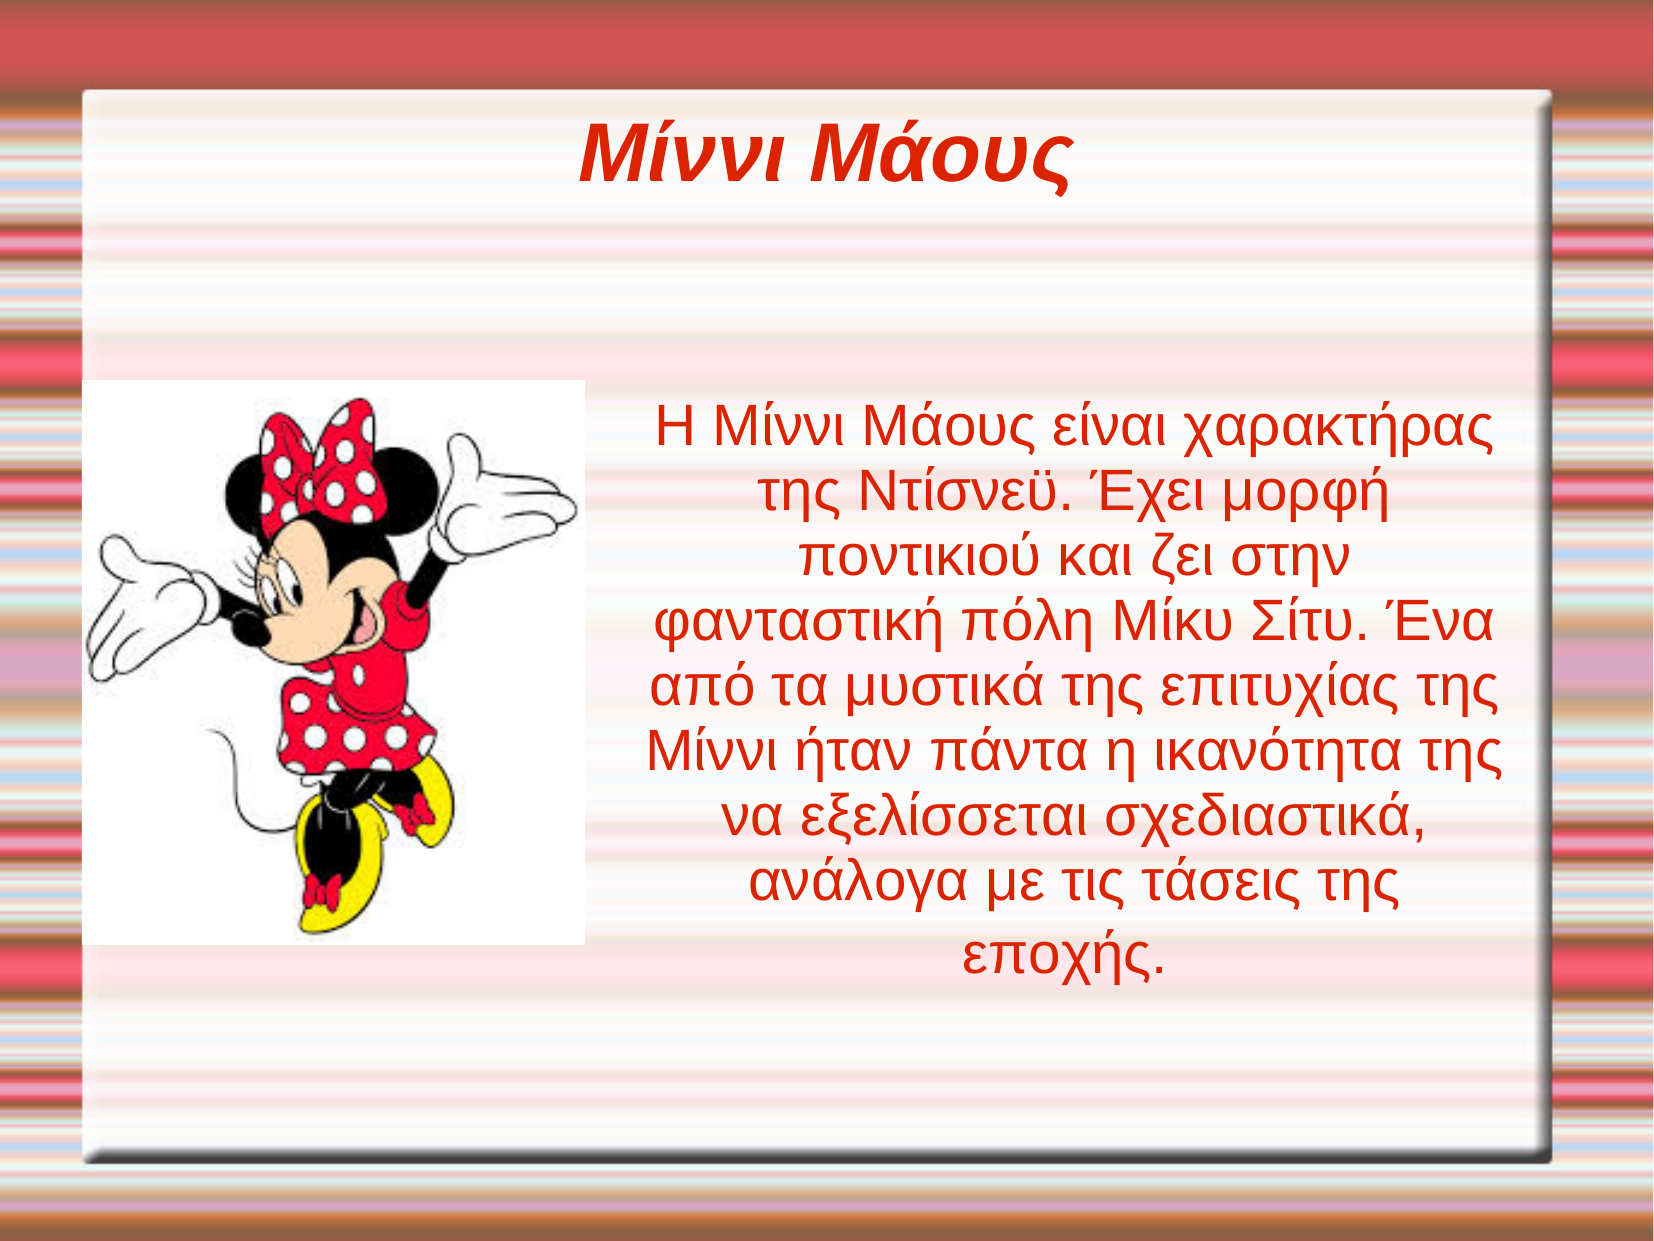

Μίννι Μάους
# Η Μίννι Μάους είναι χαρακτήρας της Ντίσνεϋ. Έχει μορφή ποντικιού και ζει στην φανταστική πόλη Μίκυ Σίτυ. Ένα από τα μυστικά της επιτυχίας της Μίννι ήταν πάντα η ικανότητα της να εξελίσσεται σχεδιαστικά, ανάλογα με τις τάσεις της εποχής.